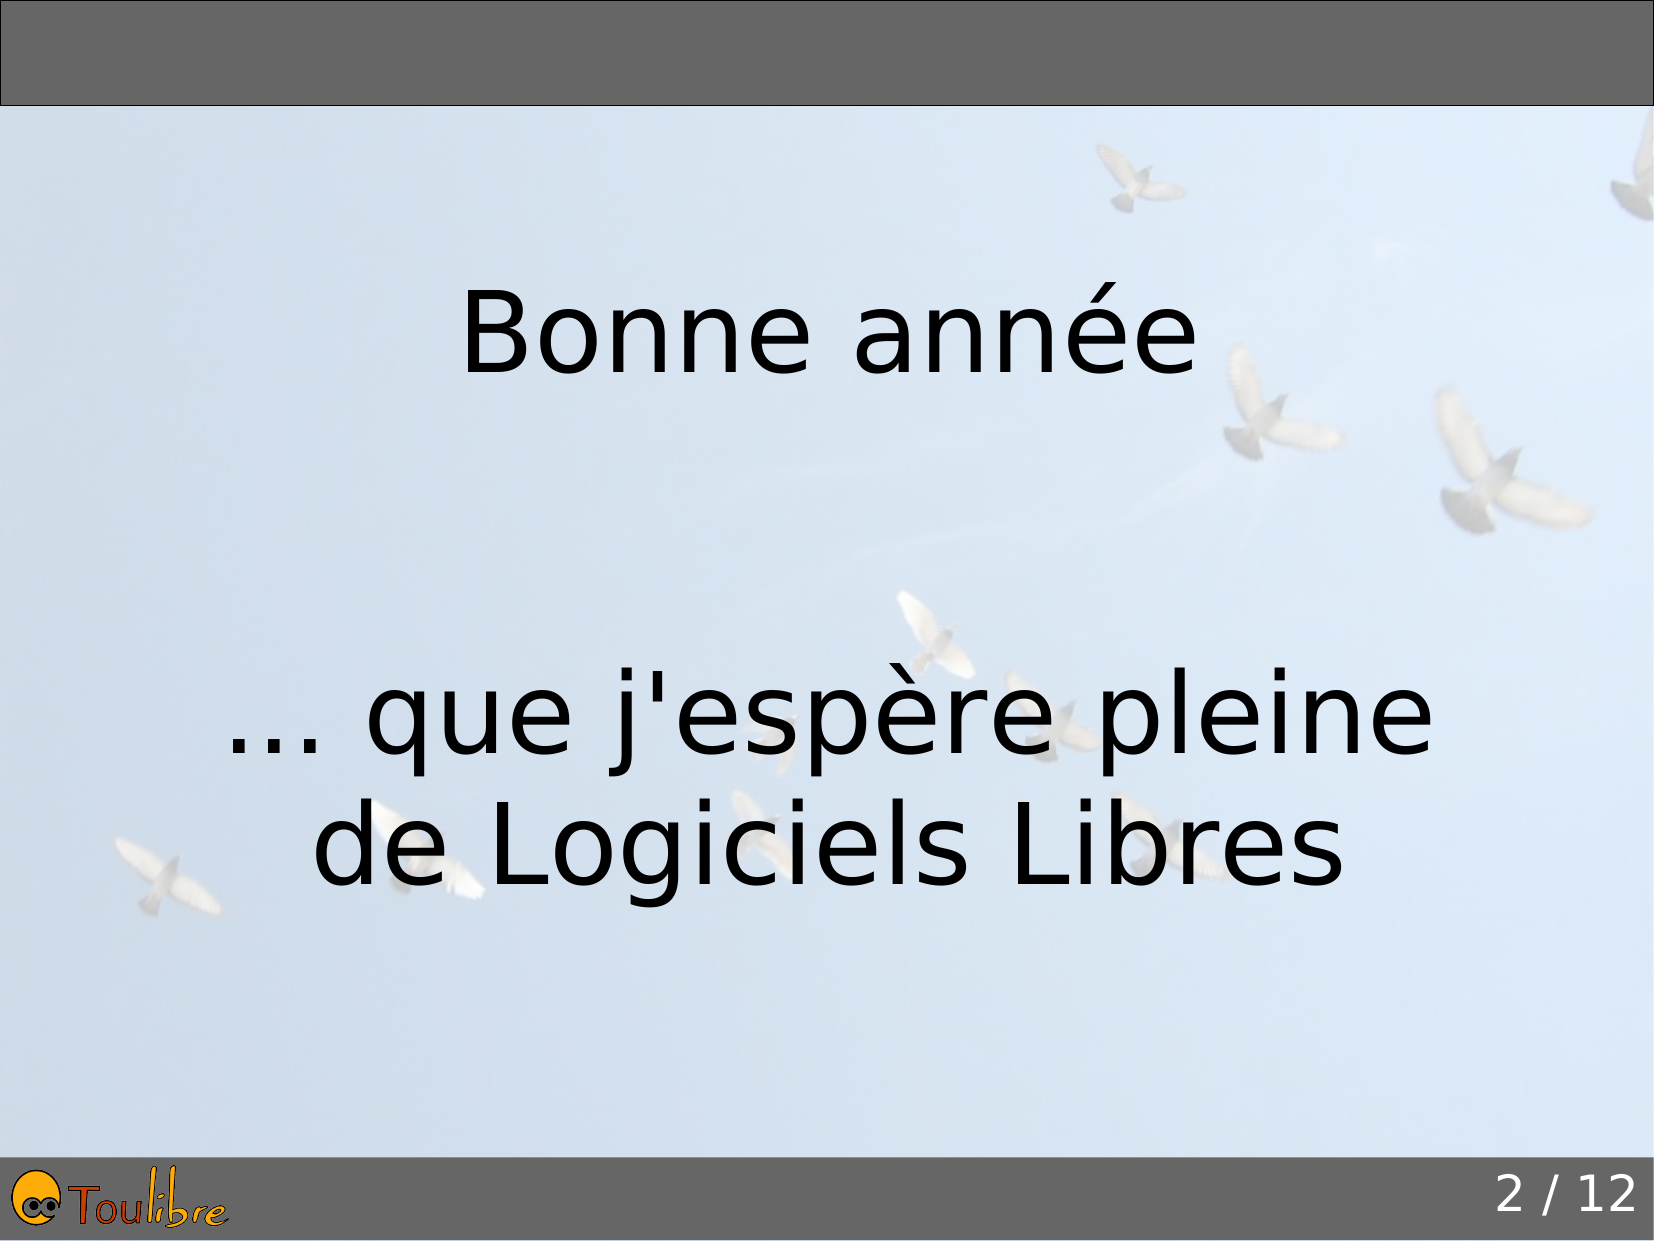

Bonne année
... que j'espère pleine de Logiciels Libres